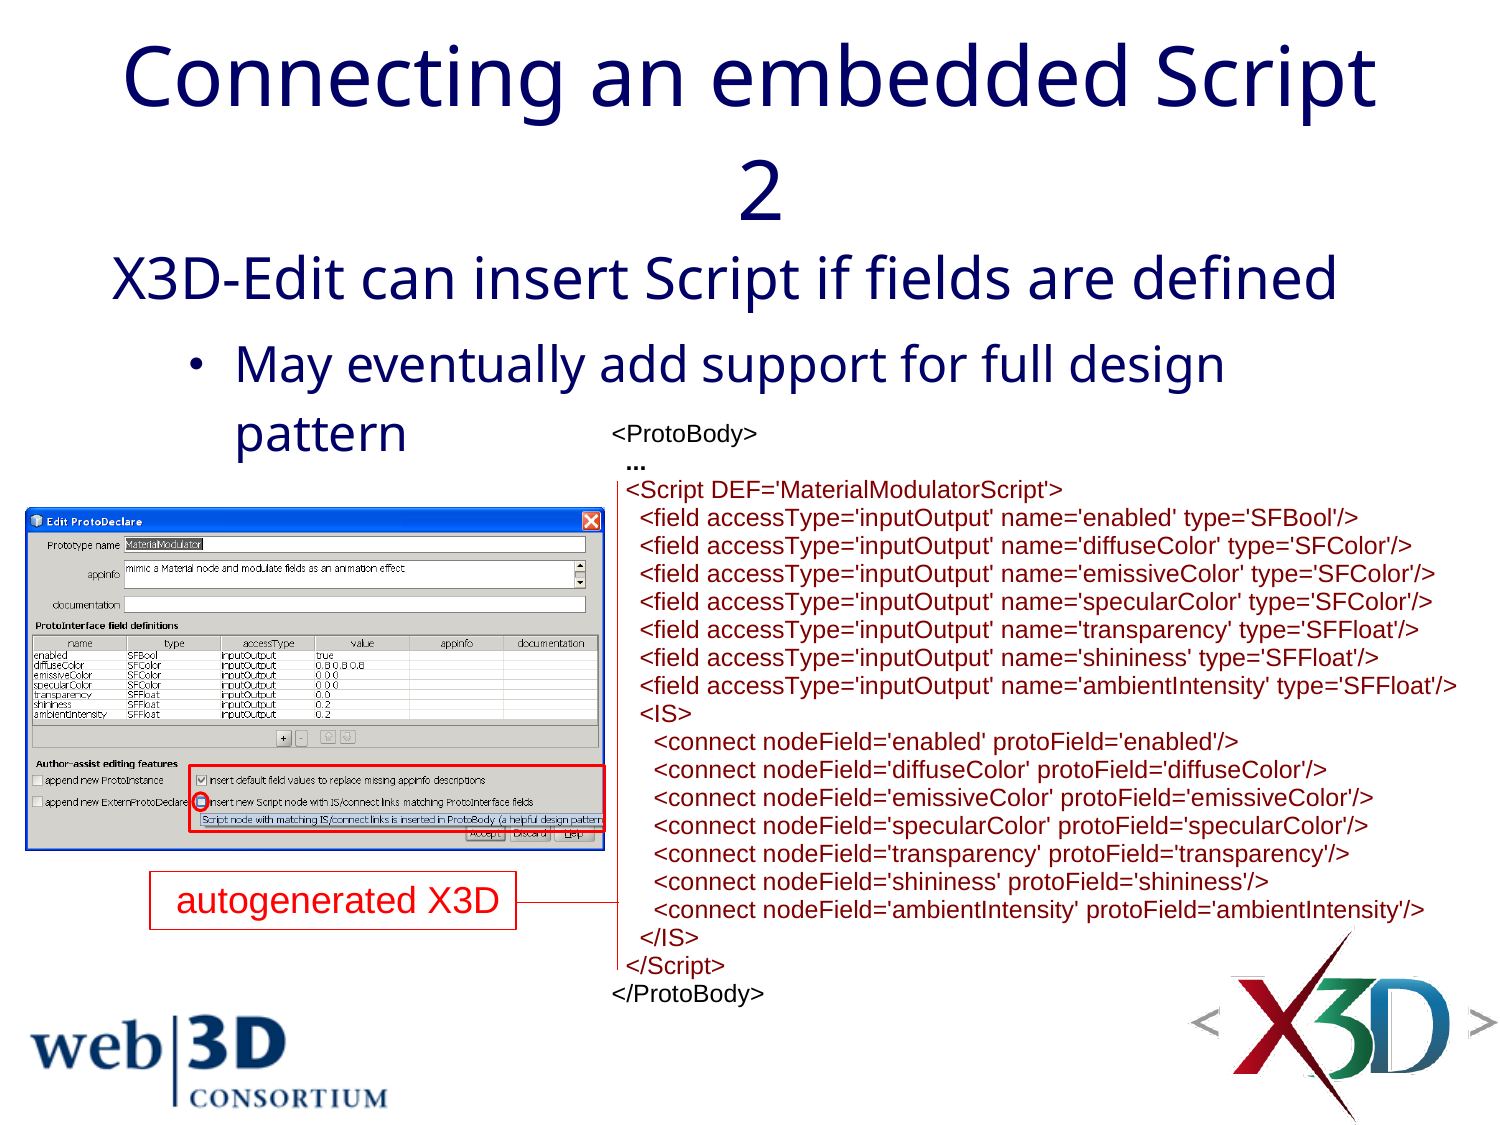

# Connecting an embedded Script 2
X3D-Edit can insert Script if fields are defined
May eventually add support for full design pattern
 <ProtoBody>
 ...
 <Script DEF='MaterialModulatorScript'>
 <field accessType='inputOutput' name='enabled' type='SFBool'/>
 <field accessType='inputOutput' name='diffuseColor' type='SFColor'/>
 <field accessType='inputOutput' name='emissiveColor' type='SFColor'/>
 <field accessType='inputOutput' name='specularColor' type='SFColor'/>
 <field accessType='inputOutput' name='transparency' type='SFFloat'/>
 <field accessType='inputOutput' name='shininess' type='SFFloat'/>
 <field accessType='inputOutput' name='ambientIntensity' type='SFFloat'/>
 <IS>
 <connect nodeField='enabled' protoField='enabled'/>
 <connect nodeField='diffuseColor' protoField='diffuseColor'/>
 <connect nodeField='emissiveColor' protoField='emissiveColor'/>
 <connect nodeField='specularColor' protoField='specularColor'/>
 <connect nodeField='transparency' protoField='transparency'/>
 <connect nodeField='shininess' protoField='shininess'/>
 <connect nodeField='ambientIntensity' protoField='ambientIntensity'/>
 </IS>
 </Script>
 </ProtoBody>
 autogenerated X3D